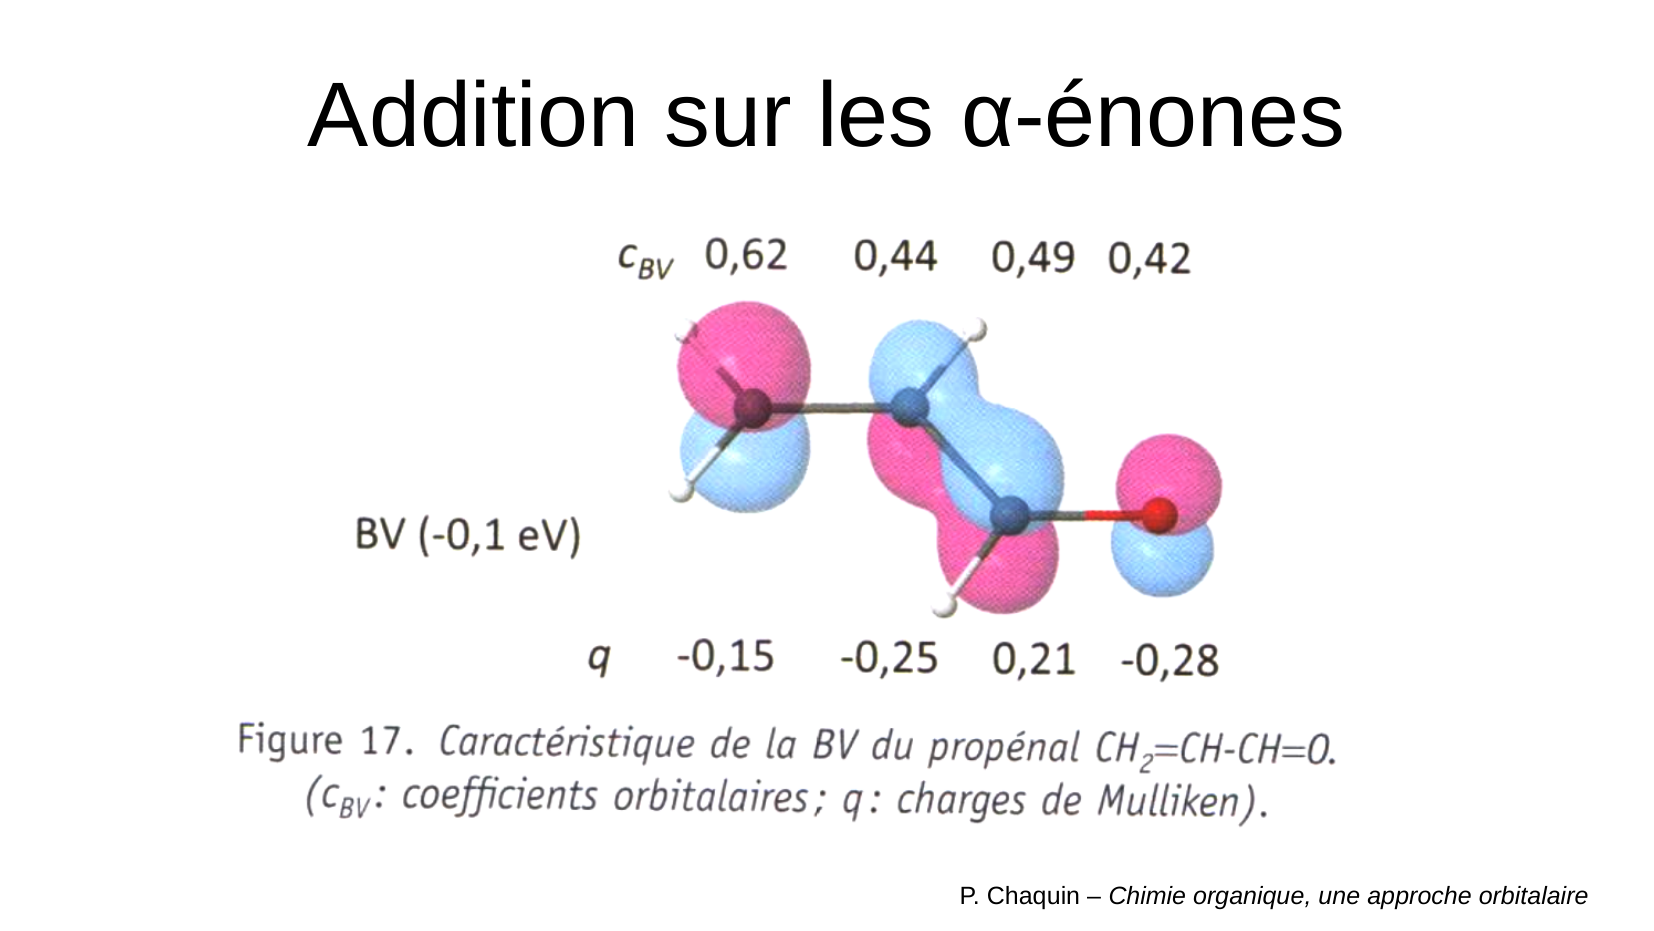

# Addition sur les α-énones
P. Chaquin – Chimie organique, une approche orbitalaire